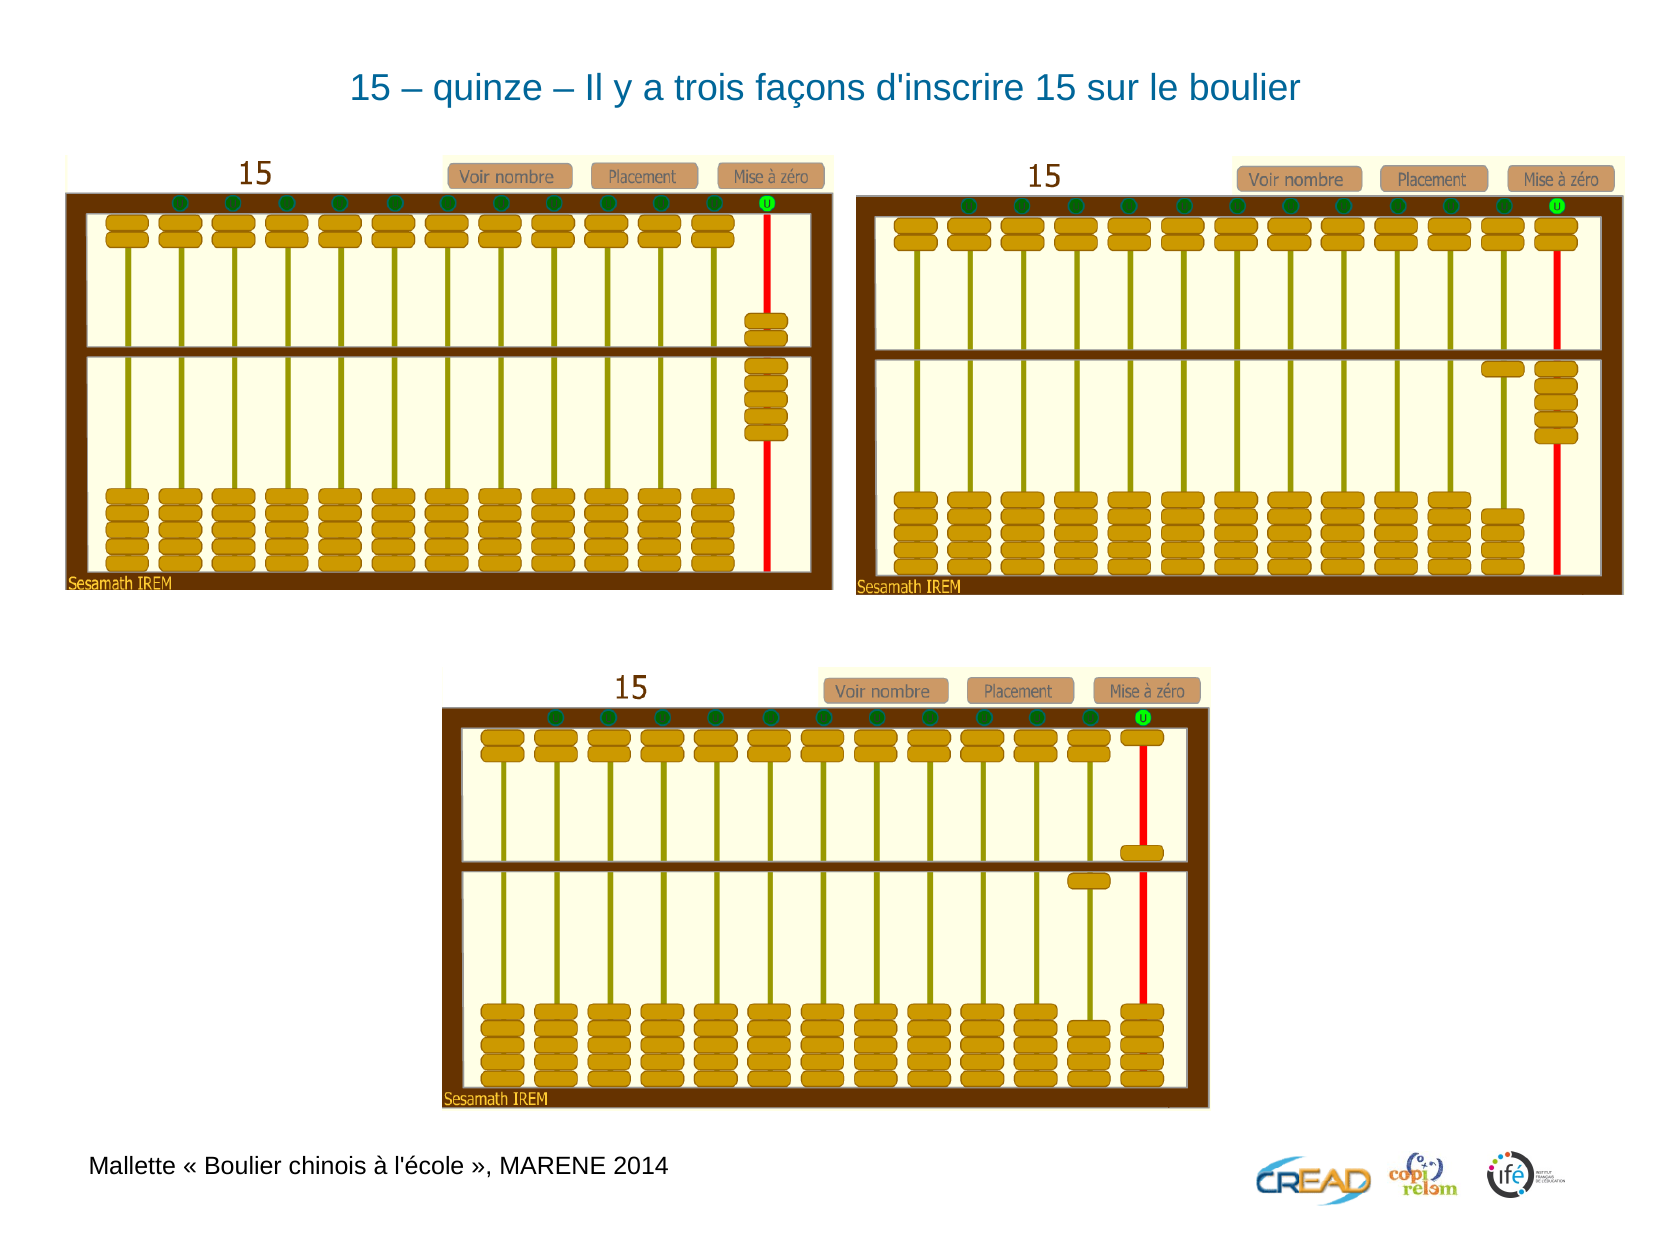

15 – quinze – Il y a trois façons d'inscrire 15 sur le boulier